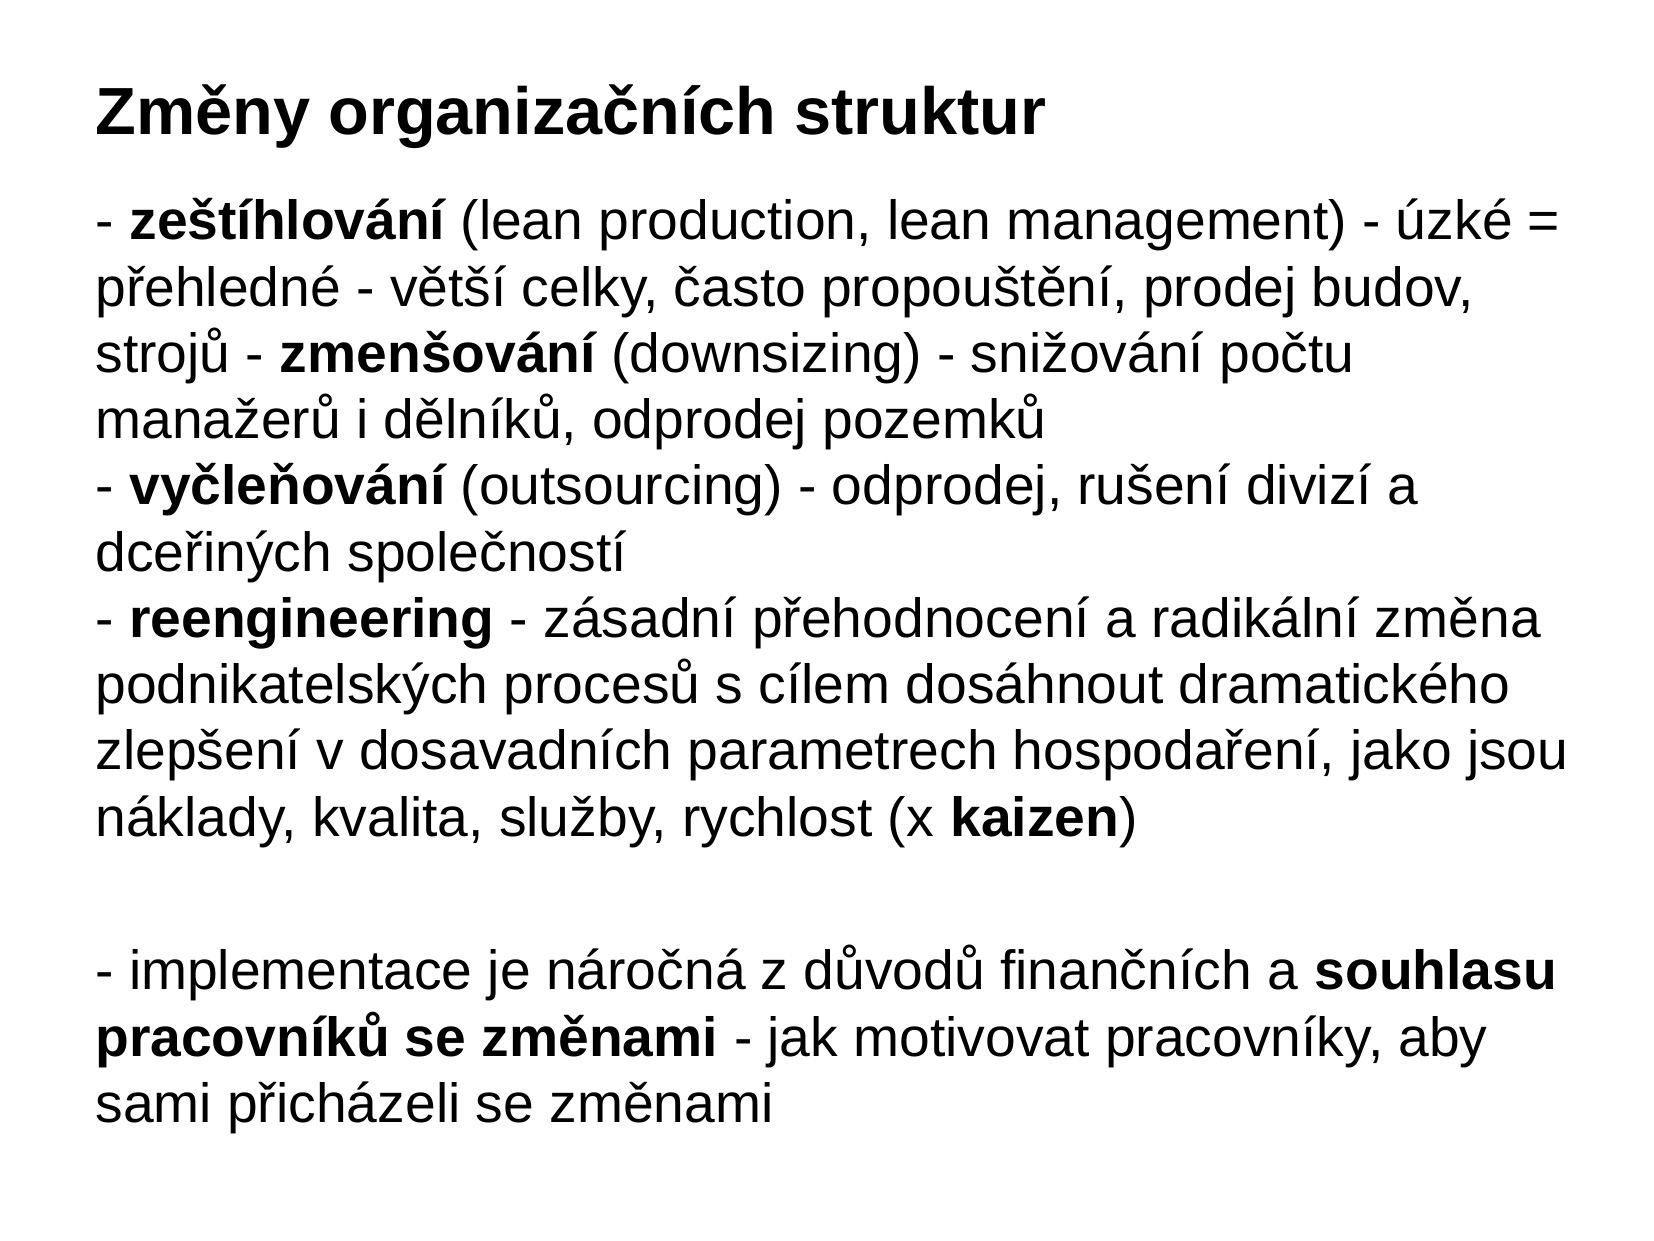

Změny organizačních struktur
- zeštíhlování (lean production, lean management) - úzké = přehledné - větší celky, často propouštění, prodej budov, strojů - zmenšování (downsizing) - snižování počtu manažerů i dělníků, odprodej pozemků
- vyčleňování (outsourcing) - odprodej, rušení divizí a dceřiných společností
- reengineering - zásadní přehodnocení a radikální změna podnikatelských procesů s cílem dosáhnout dramatického zlepšení v dosavadních parametrech hospodaření, jako jsou náklady, kvalita, služby, rychlost (x kaizen)
- implementace je náročná z důvodů finančních a souhlasu pracovníků se změnami - jak motivovat pracovníky, aby sami přicházeli se změnami